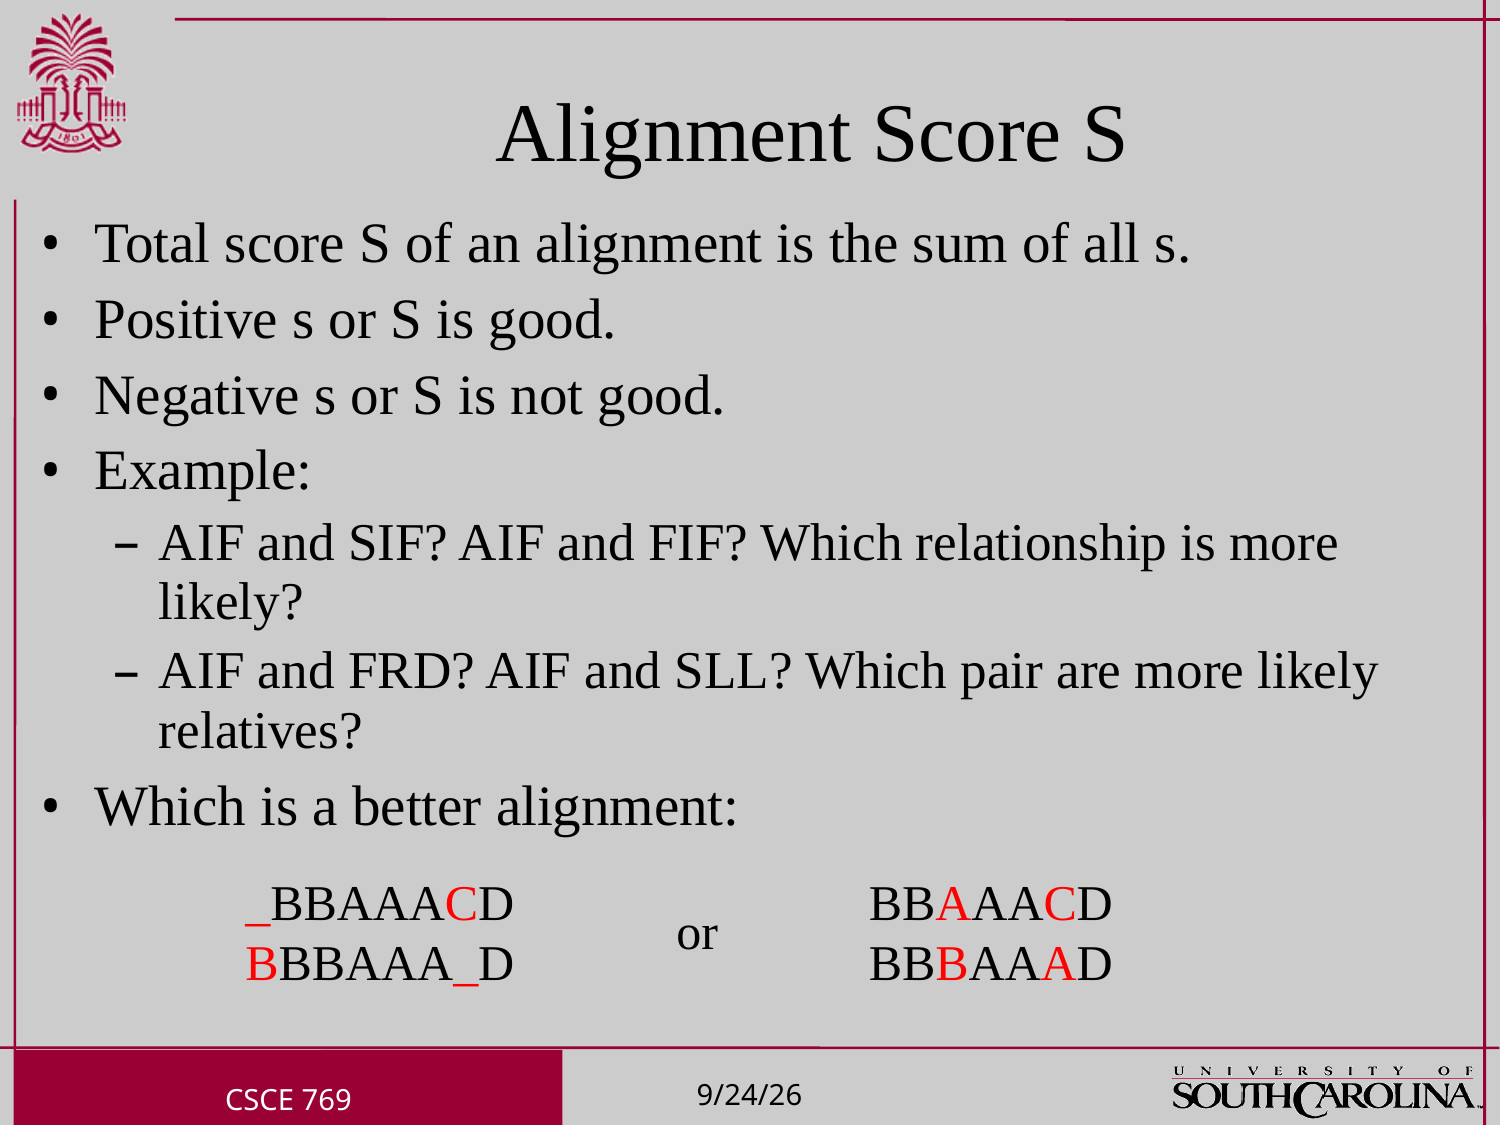

# Alignment Score S
Total score S of an alignment is the sum of all s.
Positive s or S is good.
Negative s or S is not good.
Example:
AIF and SIF? AIF and FIF? Which relationship is more likely?
AIF and FRD? AIF and SLL? Which pair are more likely relatives?
Which is a better alignment:
_BBAAACD
BBBAAA_D
BBAAACD
BBBAAAD
or